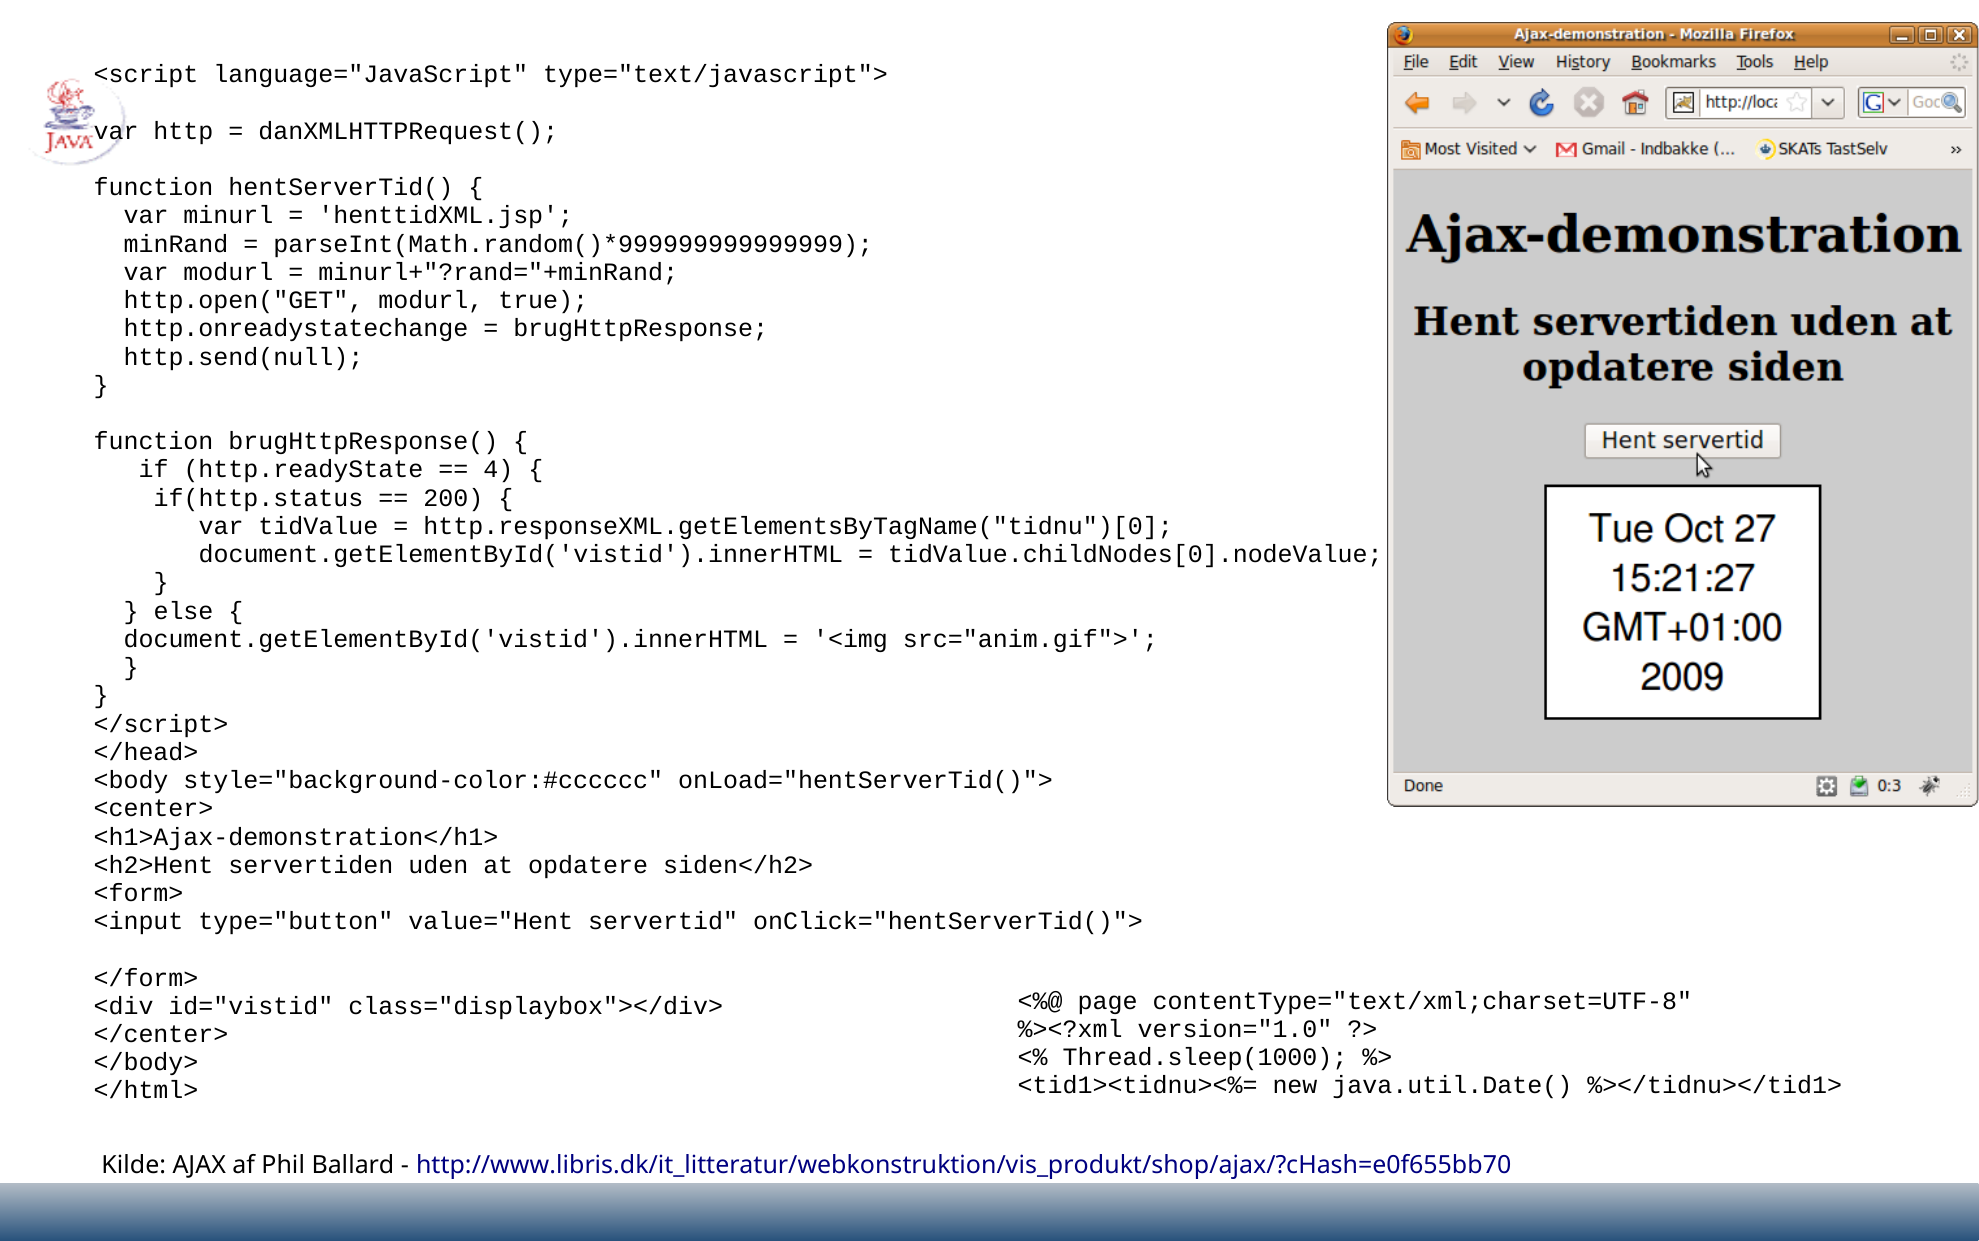

<script language="JavaScript" type="text/javascript">
var http = danXMLHTTPRequest();
function hentServerTid() {
 var minurl = 'henttidXML.jsp';
 minRand = parseInt(Math.random()*999999999999999);
 var modurl = minurl+"?rand="+minRand;
 http.open("GET", modurl, true);
 http.onreadystatechange = brugHttpResponse;
 http.send(null);
}
function brugHttpResponse() {
 if (http.readyState == 4) {
 if(http.status == 200) {
 var tidValue = http.responseXML.getElementsByTagName("tidnu")[0];
 document.getElementById('vistid').innerHTML = tidValue.childNodes[0].nodeValue;
 }
 } else {
 document.getElementById('vistid').innerHTML = '<img src="anim.gif">';
 }
}
</script>
</head>
<body style="background-color:#cccccc" onLoad="hentServerTid()">
<center>
<h1>Ajax-demonstration</h1>
<h2>Hent servertiden uden at opdatere siden</h2>
<form>
<input type="button" value="Hent servertid" onClick="hentServerTid()">
</form>
<div id="vistid" class="displaybox"></div>
</center>
</body>
</html>
<%@ page contentType="text/xml;charset=UTF-8"
%><?xml version="1.0" ?>
<% Thread.sleep(1000); %>
<tid1><tidnu><%= new java.util.Date() %></tidnu></tid1>
Kilde: AJAX af Phil Ballard - http://www.libris.dk/it_litteratur/webkonstruktion/vis_produkt/shop/ajax/?cHash=e0f655bb70